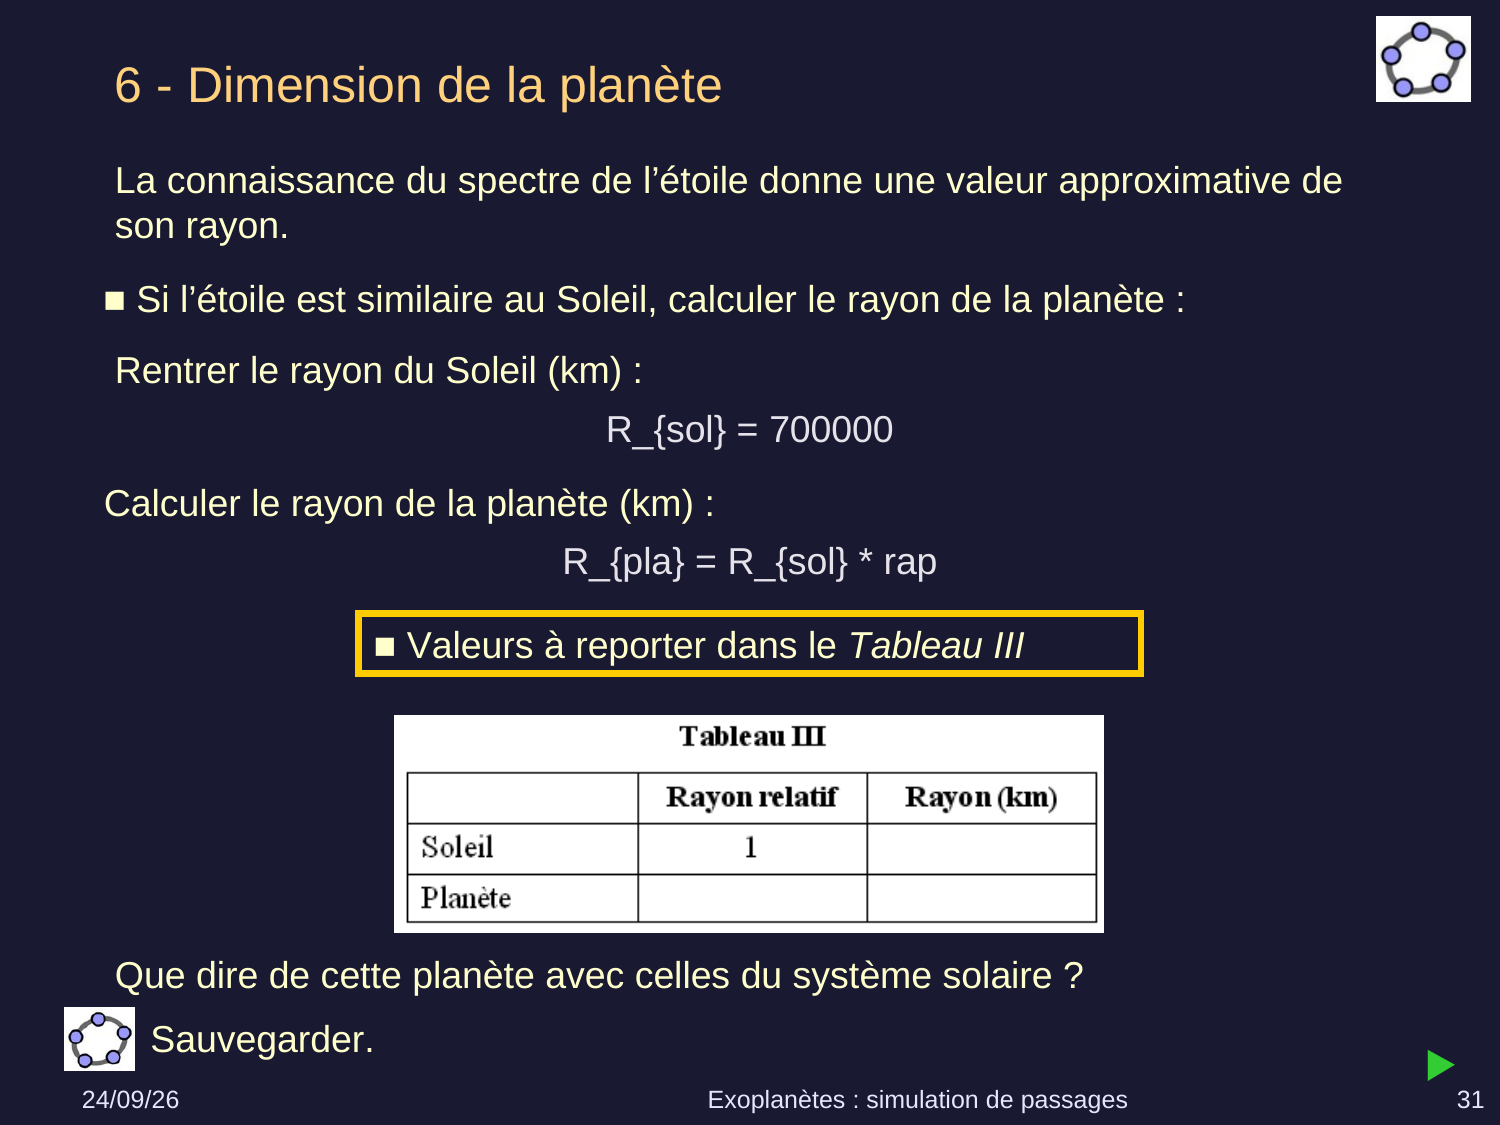

6 - Dimension de la planète
La connaissance du spectre de l’étoile donne une valeur approximative de son rayon.
■ Si l’étoile est similaire au Soleil, calculer le rayon de la planète :
Rentrer le rayon du Soleil (km) :
R_{sol} = 700000
Calculer le rayon de la planète (km) :
R_{pla} = R_{sol} * rap
■ Valeurs à reporter dans le Tableau III
Que dire de cette planète avec celles du système solaire ?
Sauvegarder.

Exoplanètes : simulation de passages
31